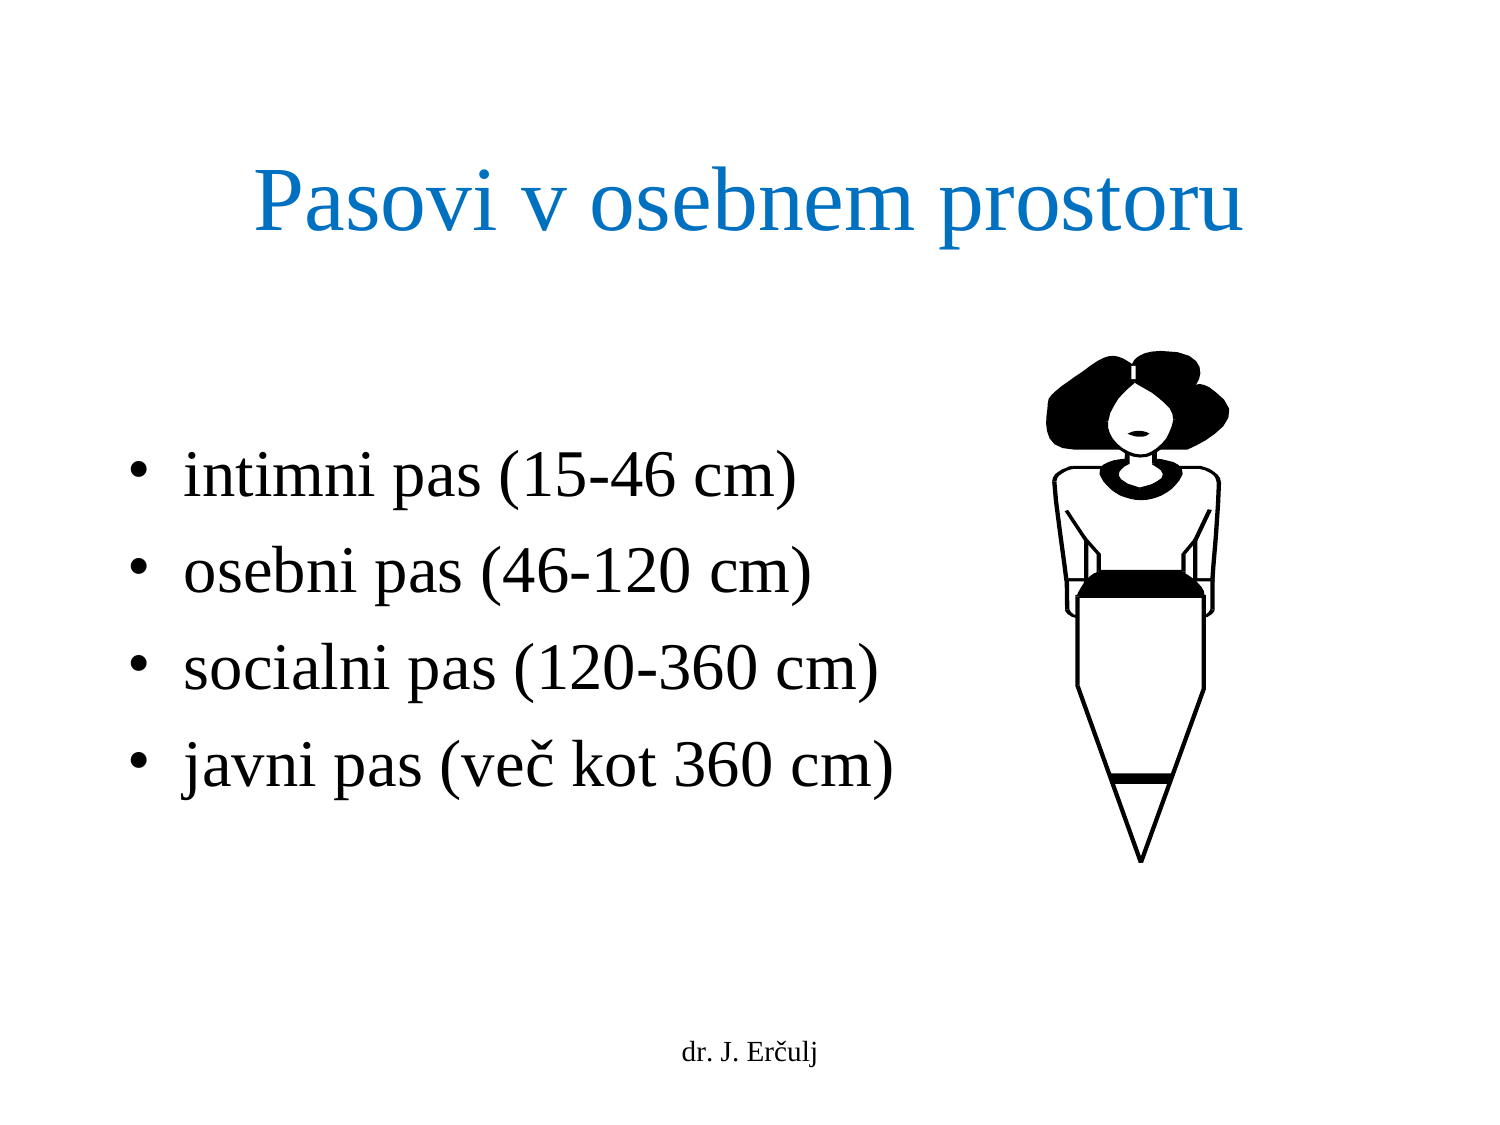

# Pasovi v osebnem prostoru
intimni pas (15-46 cm)
osebni pas (46-120 cm)
socialni pas (120-360 cm)
javni pas (več kot 360 cm)
dr. J. Erčulj